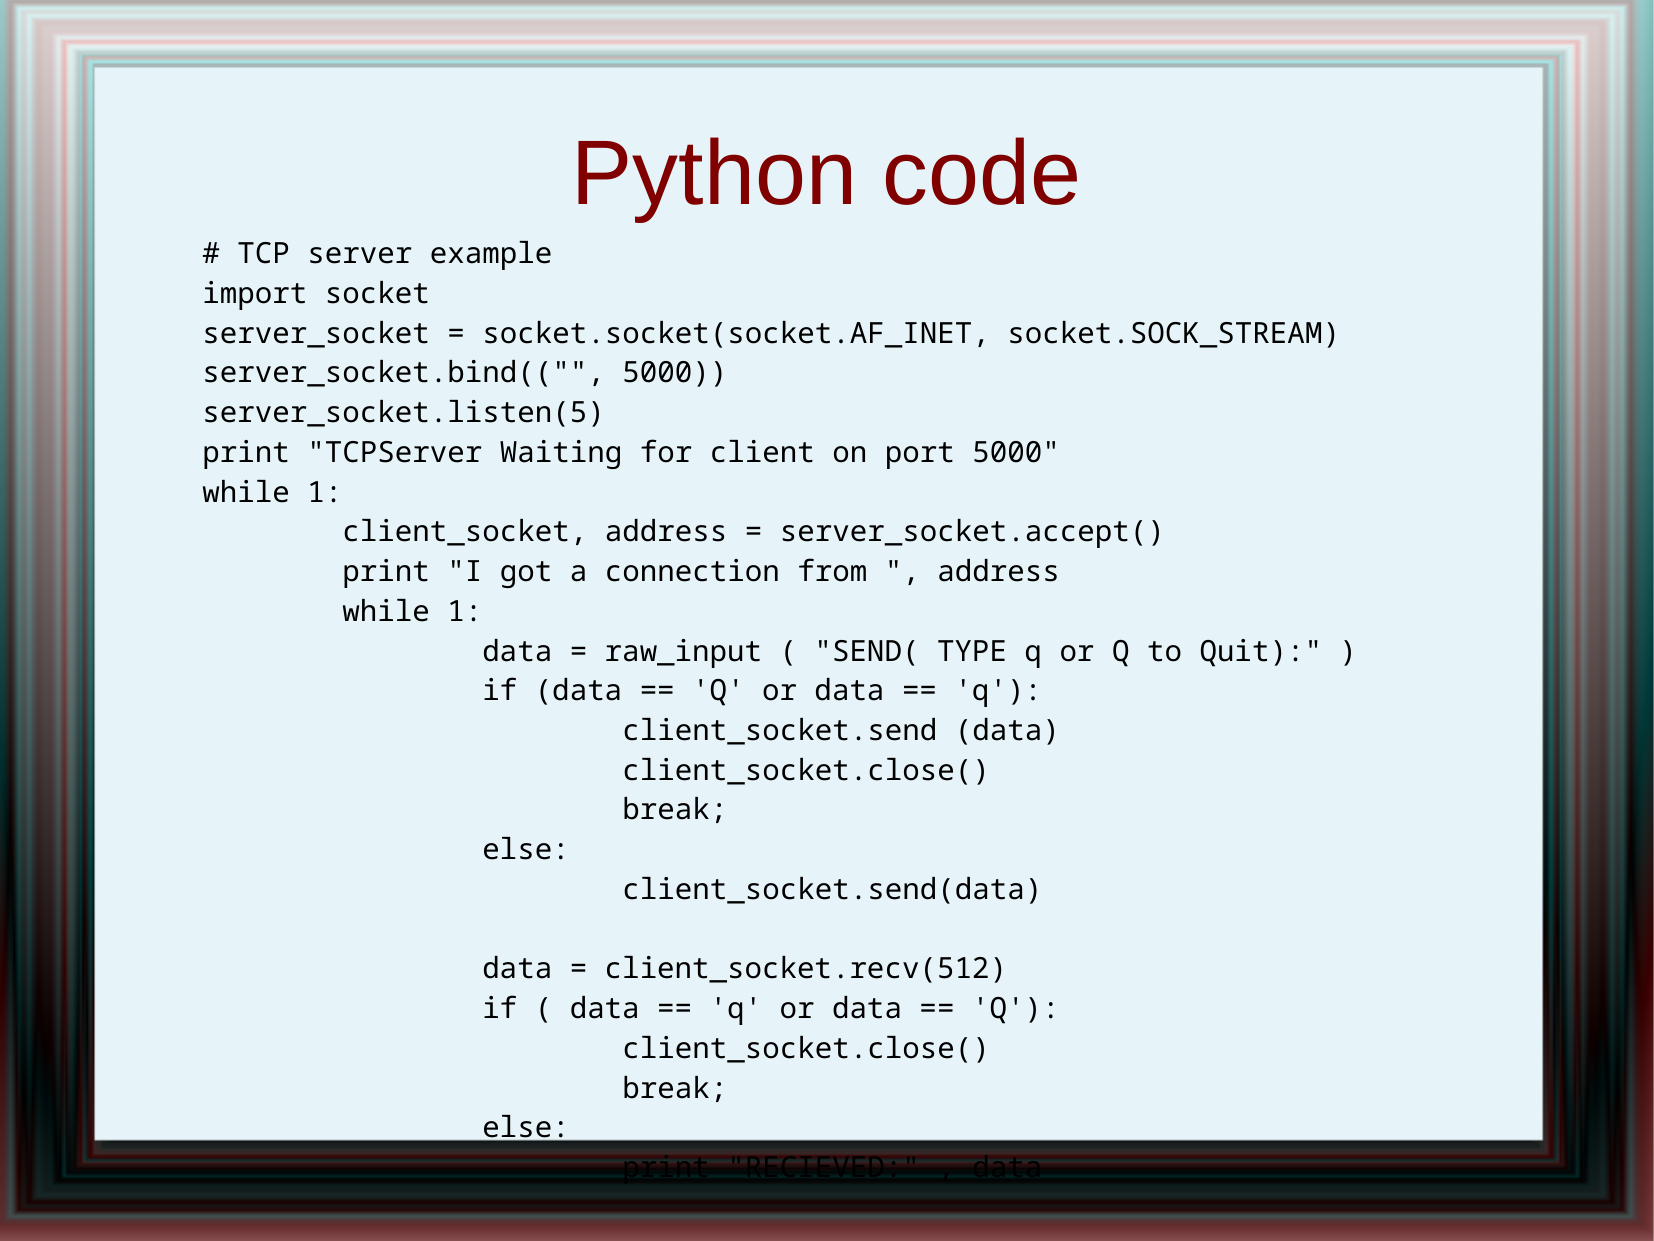

# Python code
# TCP server example
import socket
server_socket = socket.socket(socket.AF_INET, socket.SOCK_STREAM)
server_socket.bind(("", 5000))
server_socket.listen(5)
print "TCPServer Waiting for client on port 5000"
while 1:
 client_socket, address = server_socket.accept()
 print "I got a connection from ", address
 while 1:
 data = raw_input ( "SEND( TYPE q or Q to Quit):" )
 if (data == 'Q' or data == 'q'):
 client_socket.send (data)
 client_socket.close()
 break;
 else:
 client_socket.send(data)
 data = client_socket.recv(512)
 if ( data == 'q' or data == 'Q'):
 client_socket.close()
 break;
 else:
 print "RECIEVED:" , data